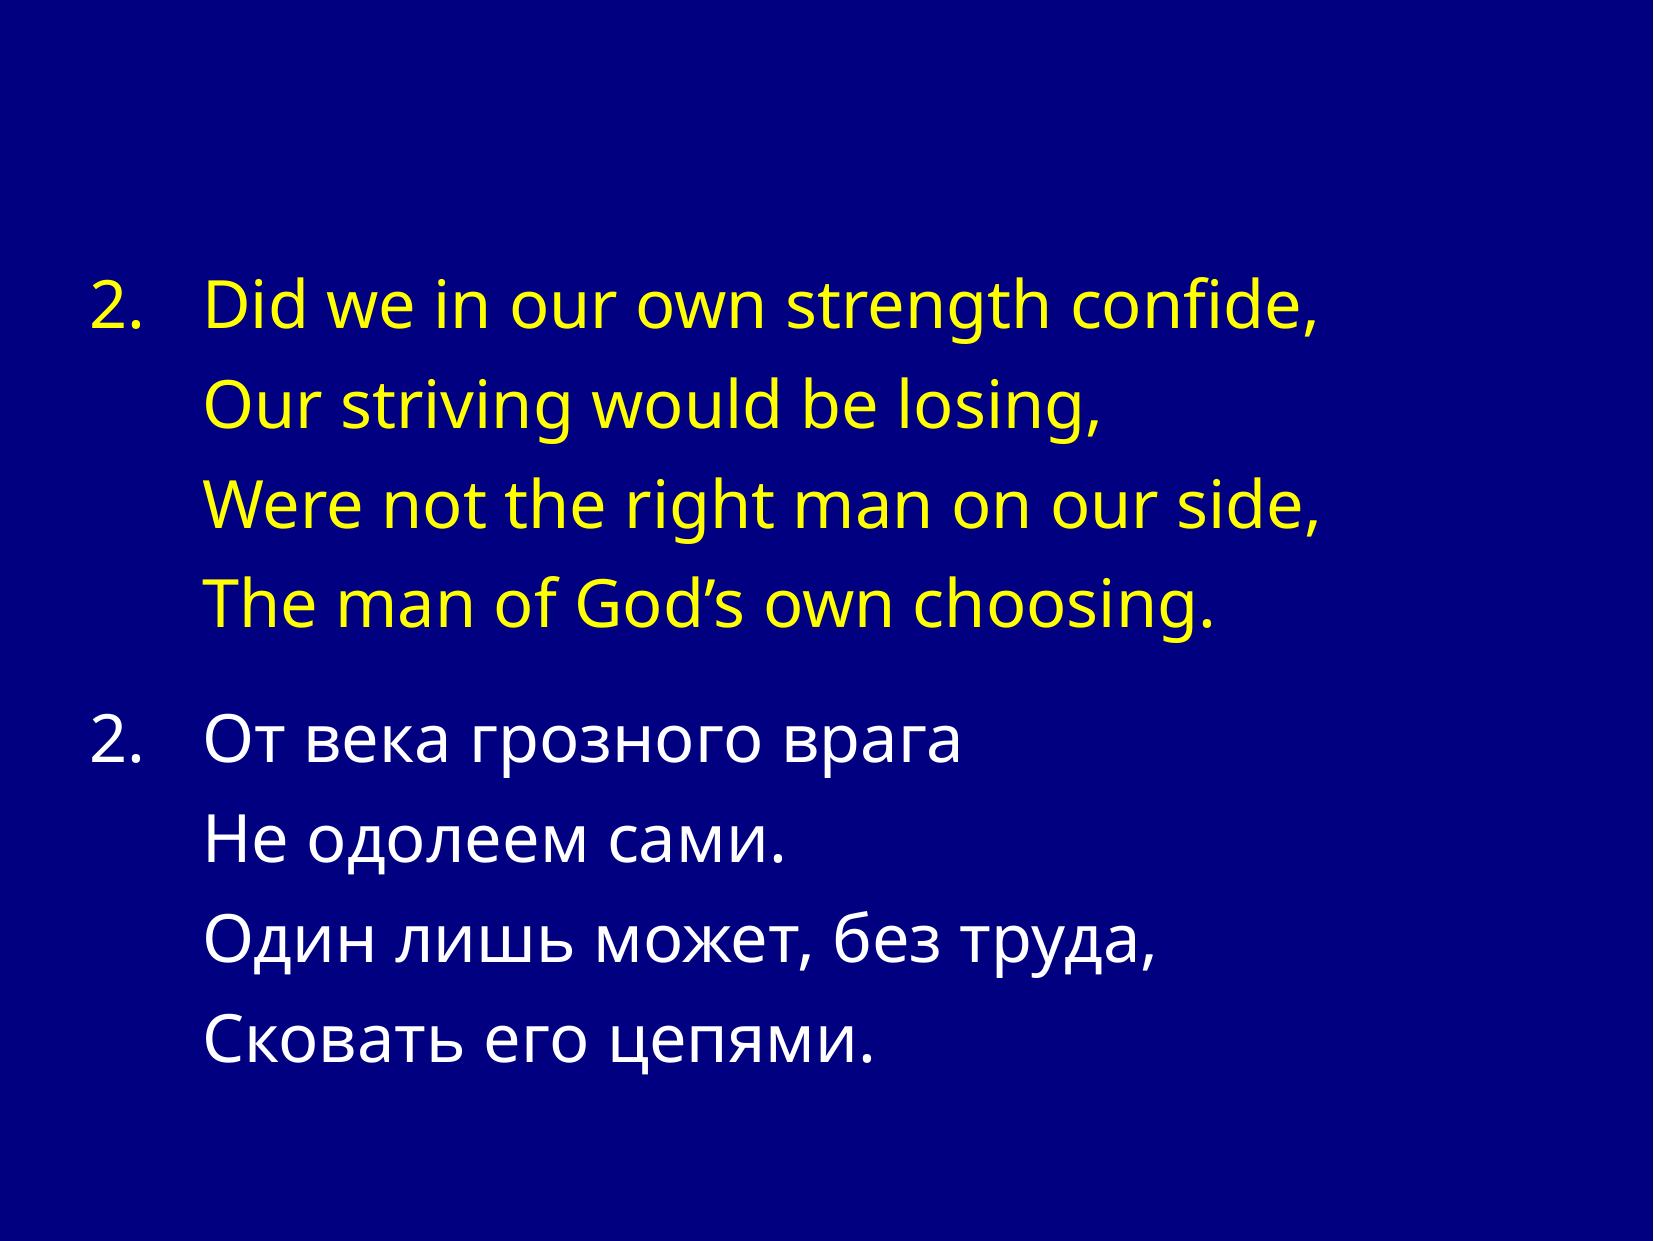

2.	Did we in our own strength confide,
	Our striving would be losing,
	Were not the right man on our side,
	The man of God’s own choosing.
2.	От века грозного врага
	Не одолеем сами.
	Один лишь может, без труда,
	Сковать его цепями.